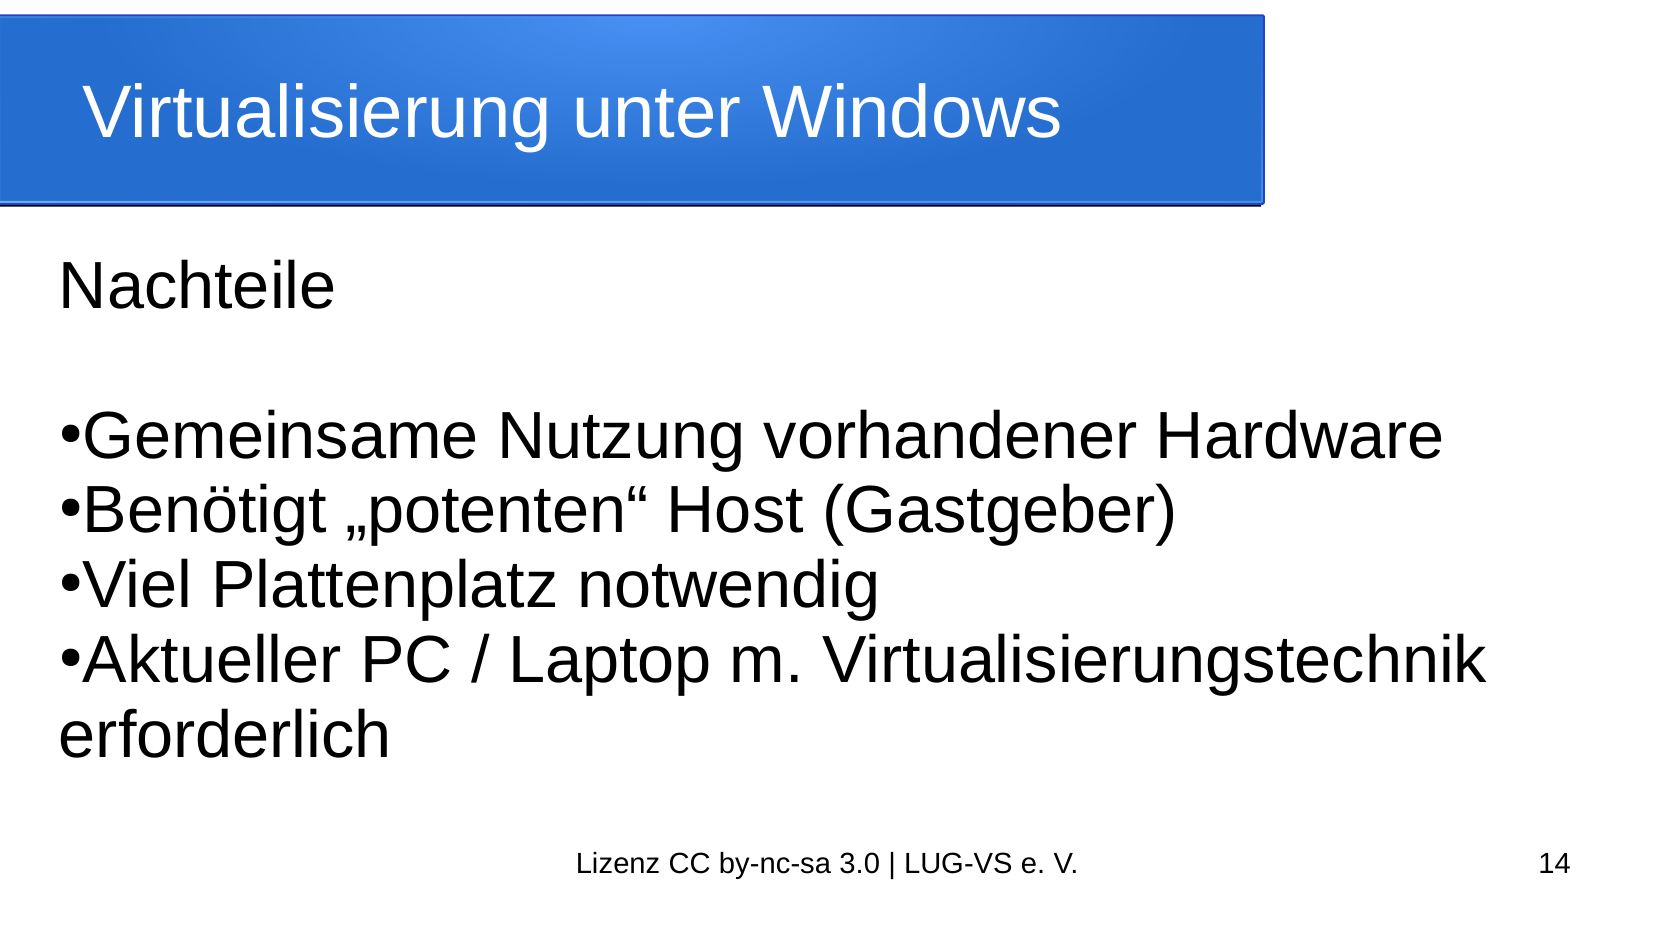

# Virtualisierung unter Windows
Nachteile
Gemeinsame Nutzung vorhandener Hardware
Benötigt „potenten“ Host (Gastgeber)
Viel Plattenplatz notwendig
Aktueller PC / Laptop m. Virtualisierungstechnik erforderlich
Lizenz CC by-nc-sa 3.0 | LUG-VS e. V.
14